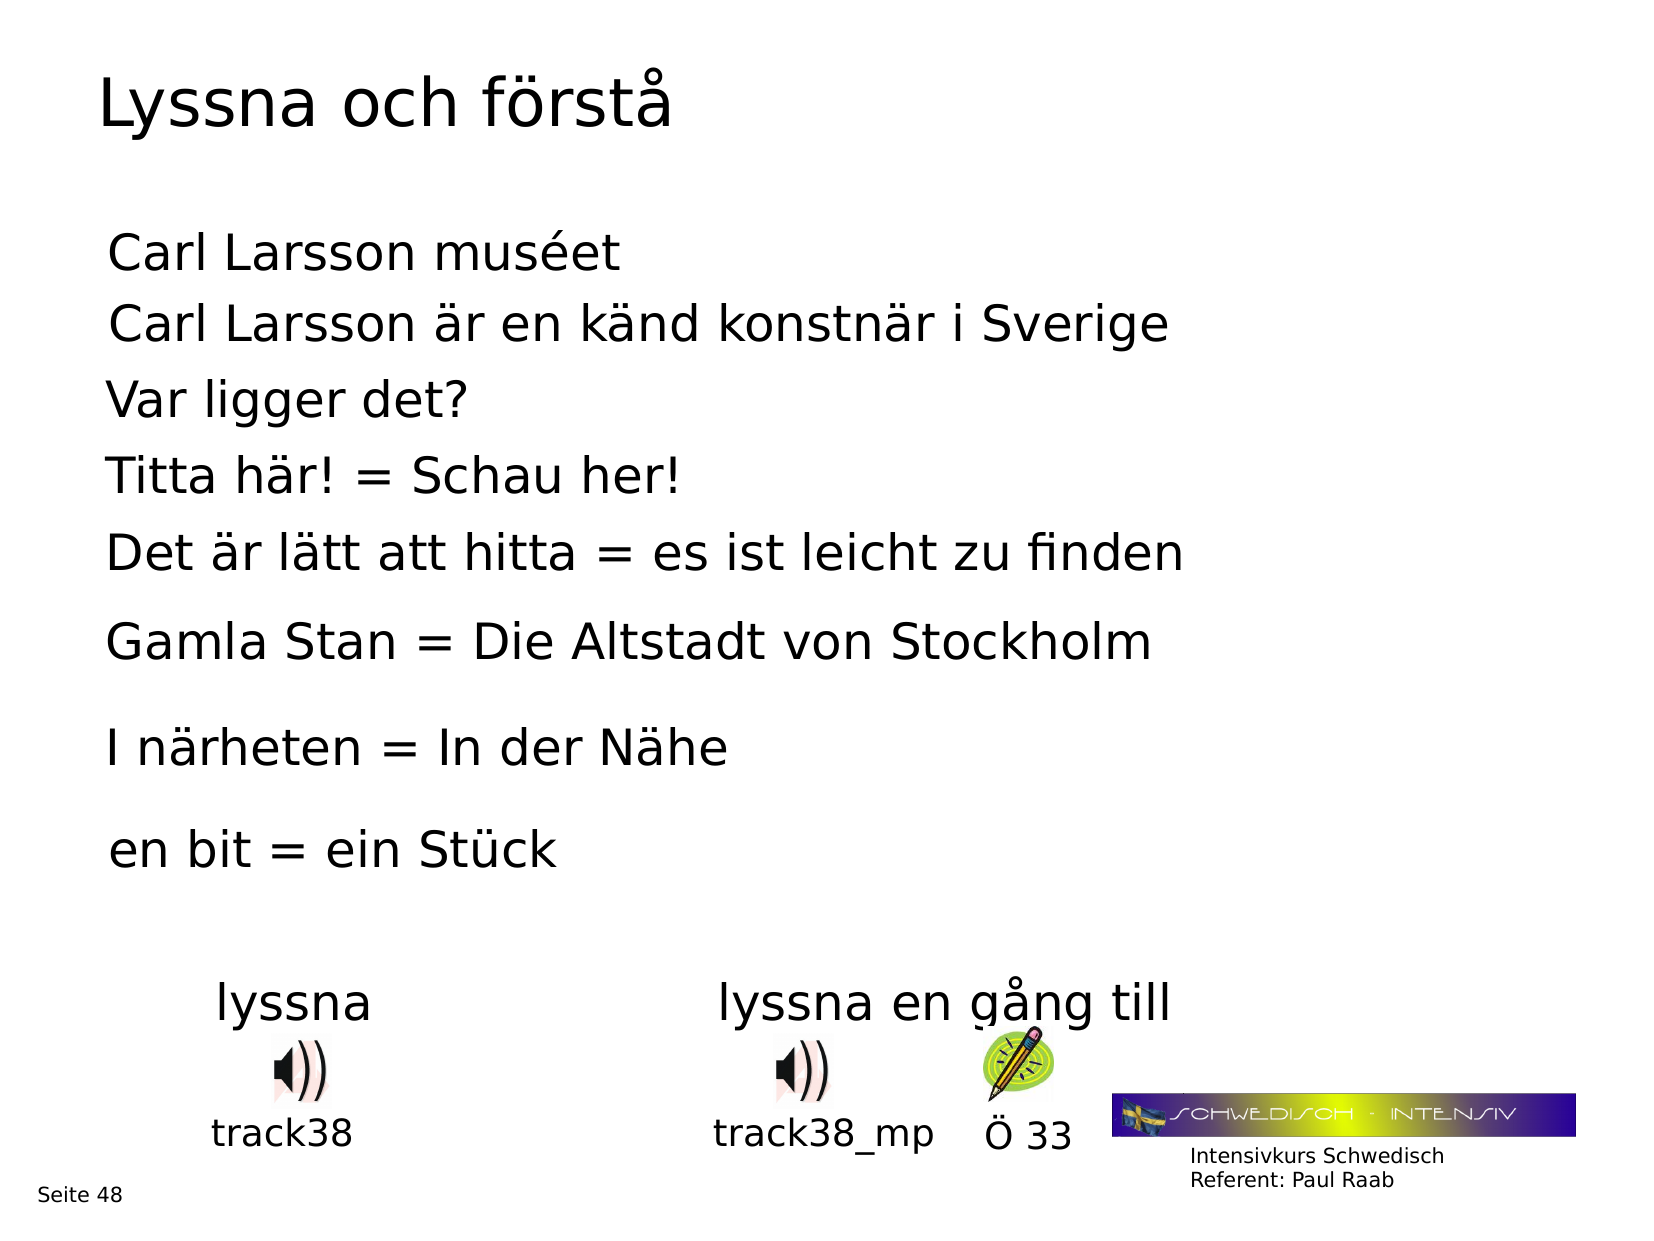

Lyssna och förstå
Carl Larsson muséet
Carl Larsson är en känd konstnär i Sverige
Var ligger det?
Titta här! = Schau her!
Det är lätt att hitta = es ist leicht zu finden
Gamla Stan = Die Altstadt von Stockholm
I närheten = In der Nähe
en bit = ein Stück
lyssna
lyssna en gång till
track38
track38_mp
Ö 33